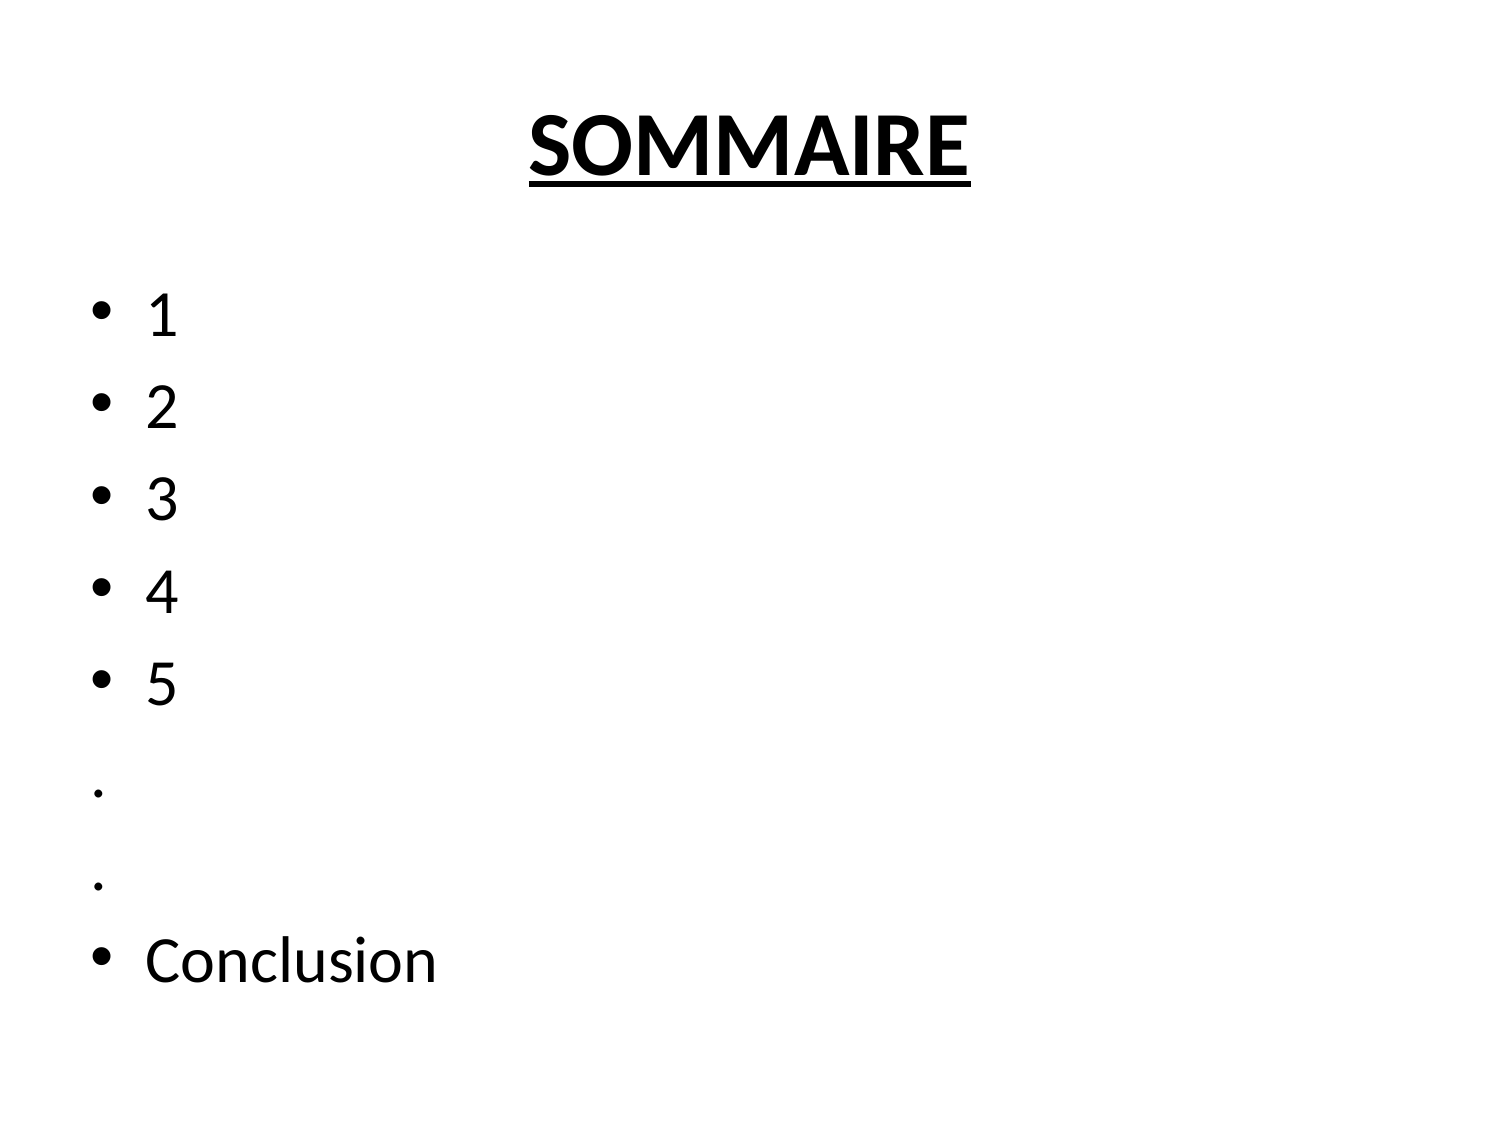

# SOMMAIRE
1
2
3
4
5
.
.
Conclusion